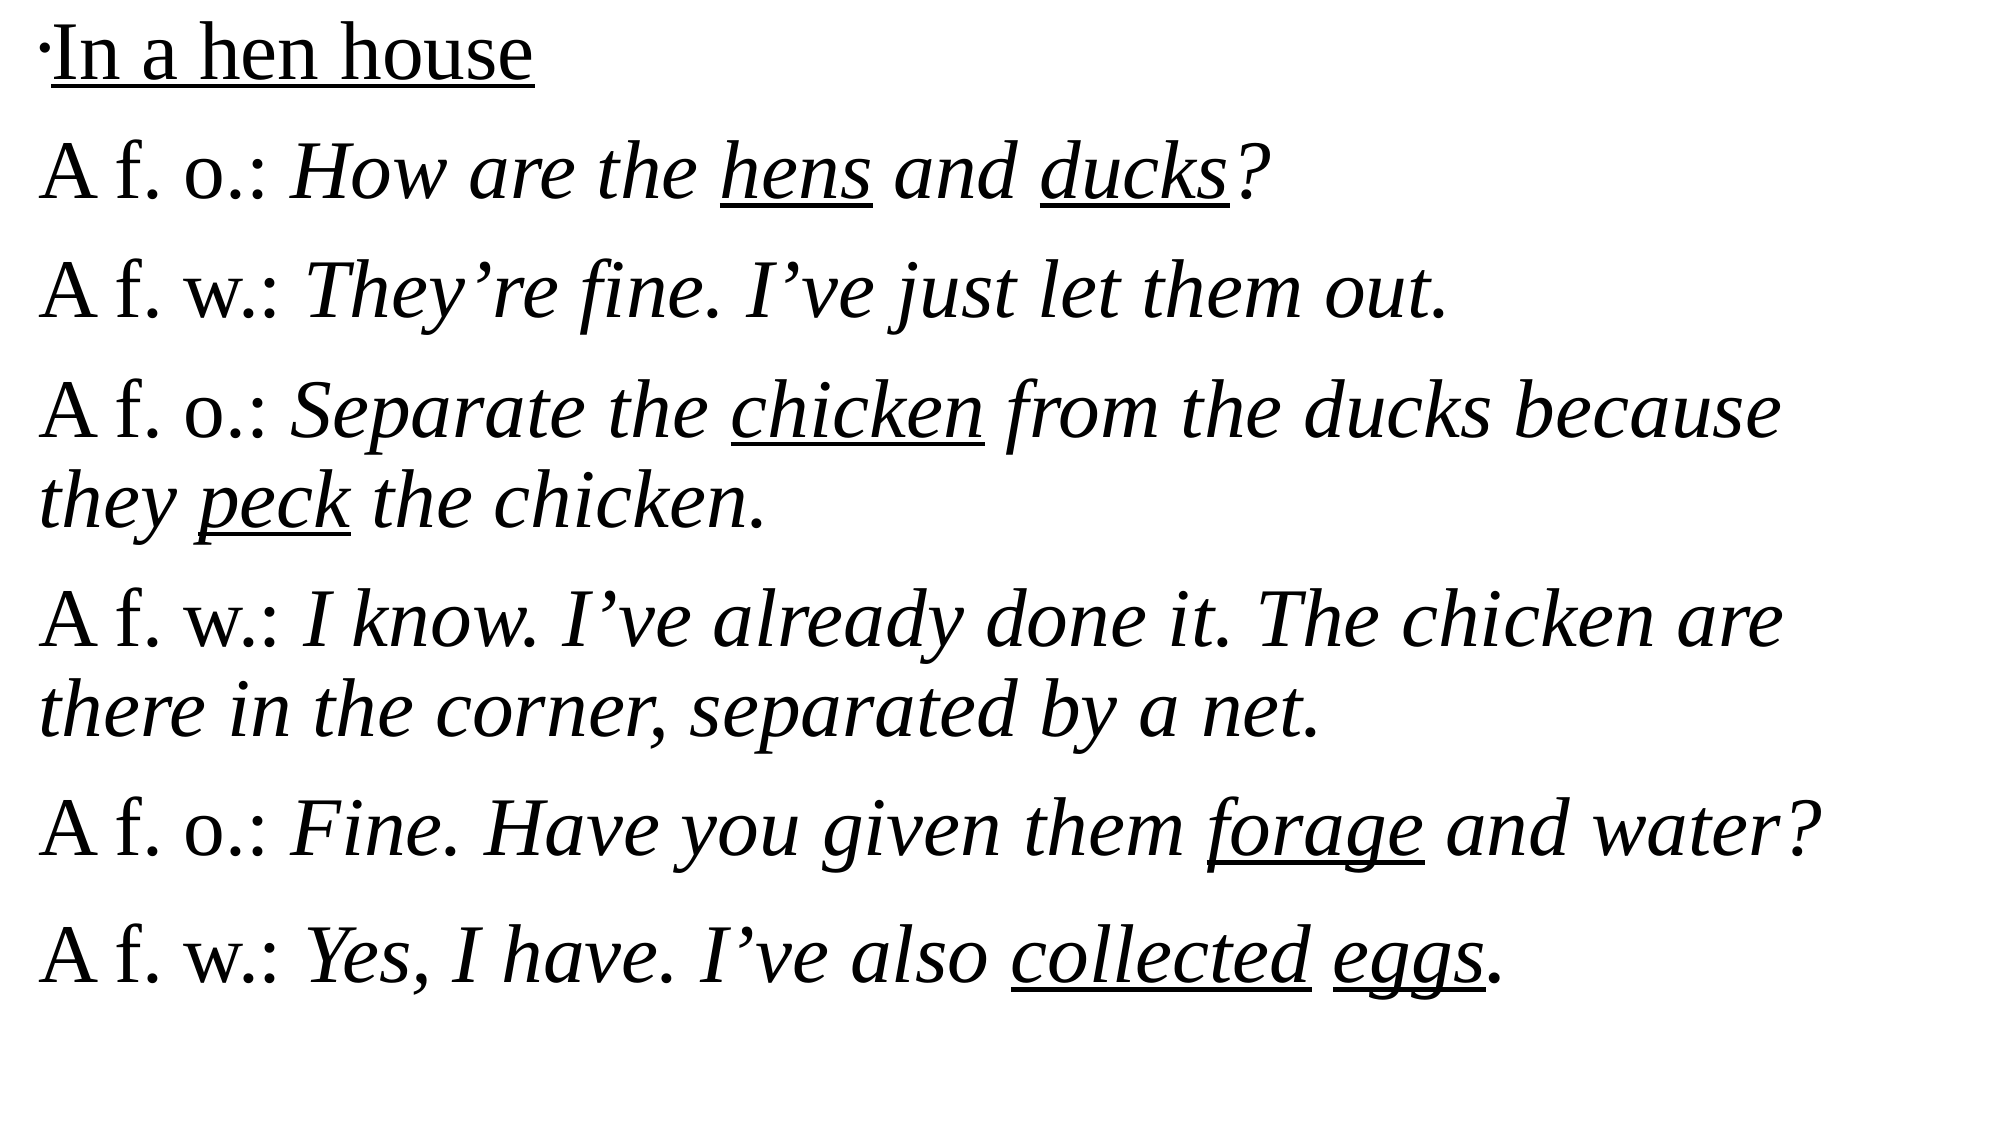

# In a hen house
A f. o.: How are the hens and ducks?
A f. w.: They’re fine. I’ve just let them out.
A f. o.: Separate the chicken from the ducks because they peck the chicken.
A f. w.: I know. I’ve already done it. The chicken are there in the corner, separated by a net.
A f. o.: Fine. Have you given them forage and water?
A f. w.: Yes, I have. I’ve also collected eggs.